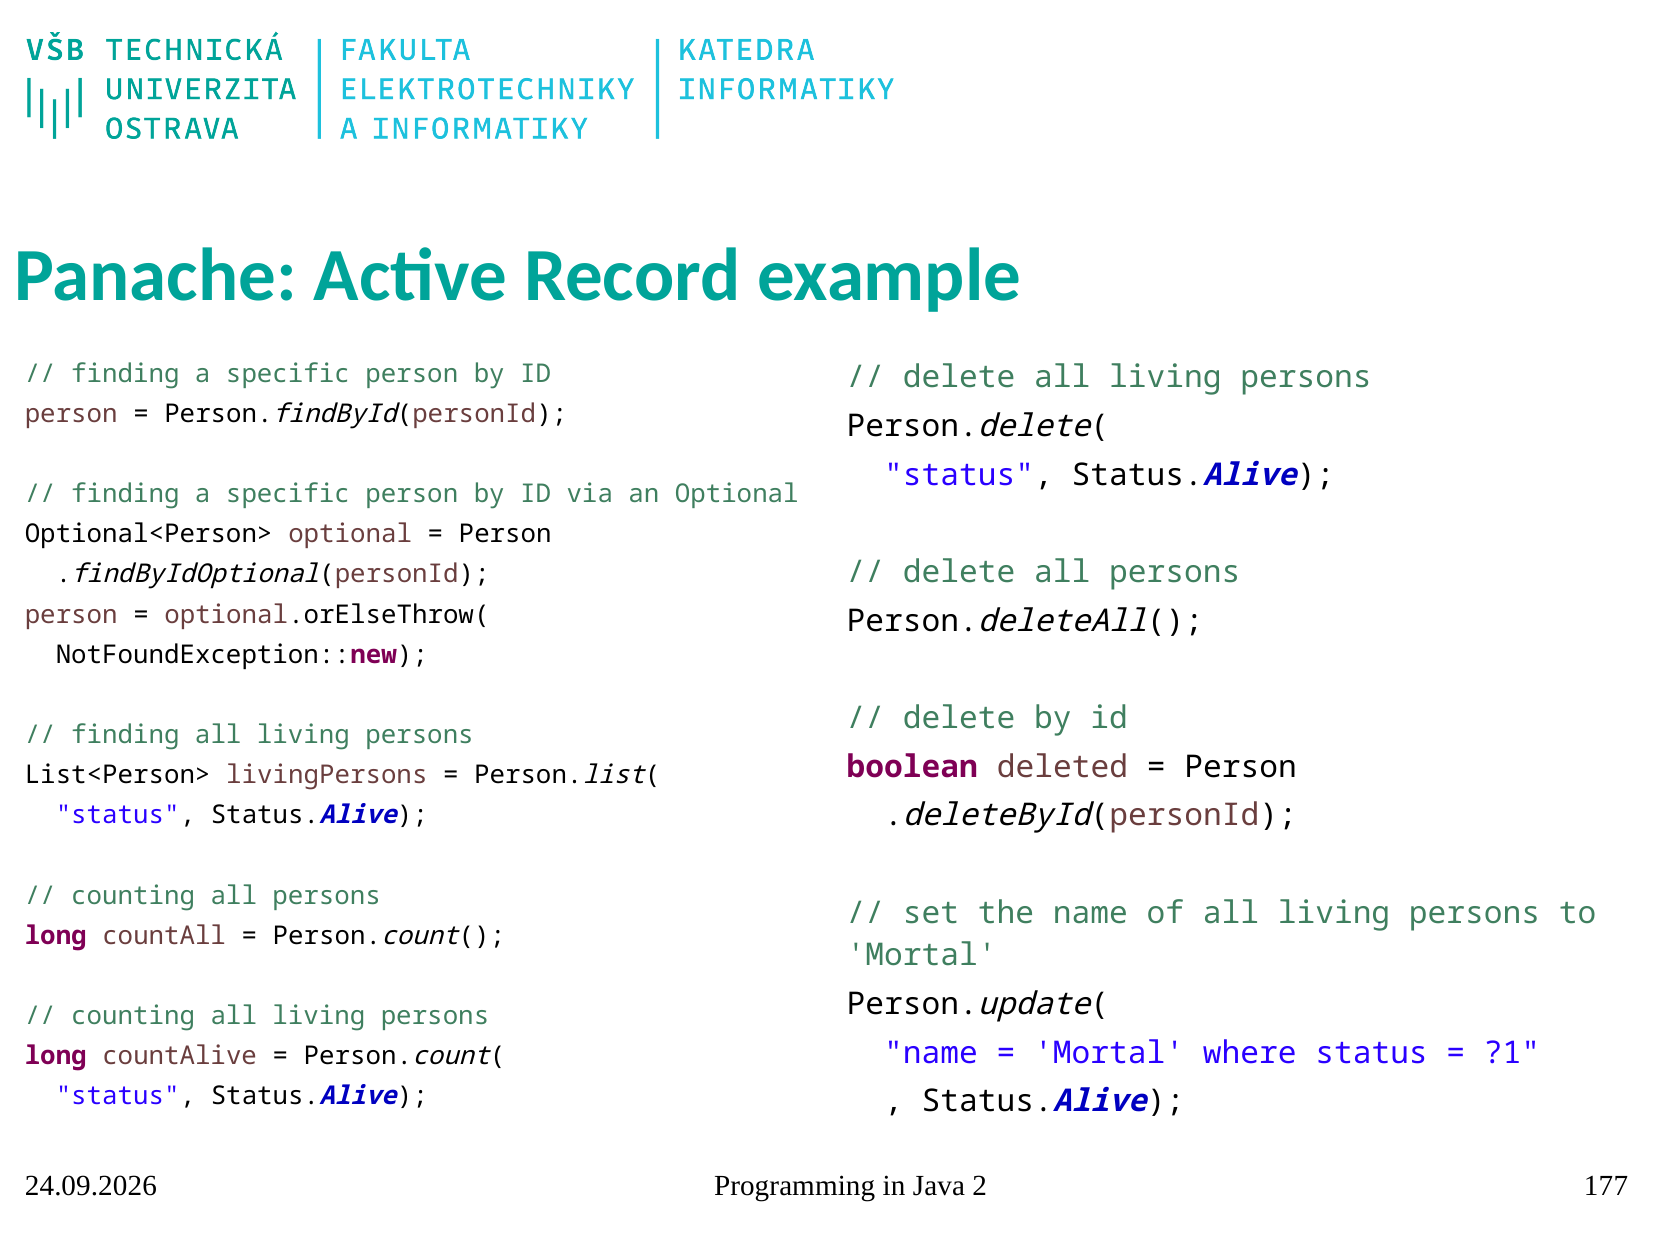

Panache: Active Record example
# // finding a specific person by ID
person = Person.findById(personId);
// finding a specific person by ID via an Optional
Optional<Person> optional = Person
 .findByIdOptional(personId);
person = optional.orElseThrow(
 NotFoundException::new);
// finding all living persons
List<Person> livingPersons = Person.list(
 "status", Status.Alive);
// counting all persons
long countAll = Person.count();
// counting all living persons
long countAlive = Person.count(
 "status", Status.Alive);
// delete all living persons
Person.delete(
 "status", Status.Alive);
// delete all persons
Person.deleteAll();
// delete by id
boolean deleted = Person
 .deleteById(personId);
// set the name of all living persons to 'Mortal'
Person.update(
 "name = 'Mortal' where status = ?1"
 , Status.Alive);
Programming in Java 2
177